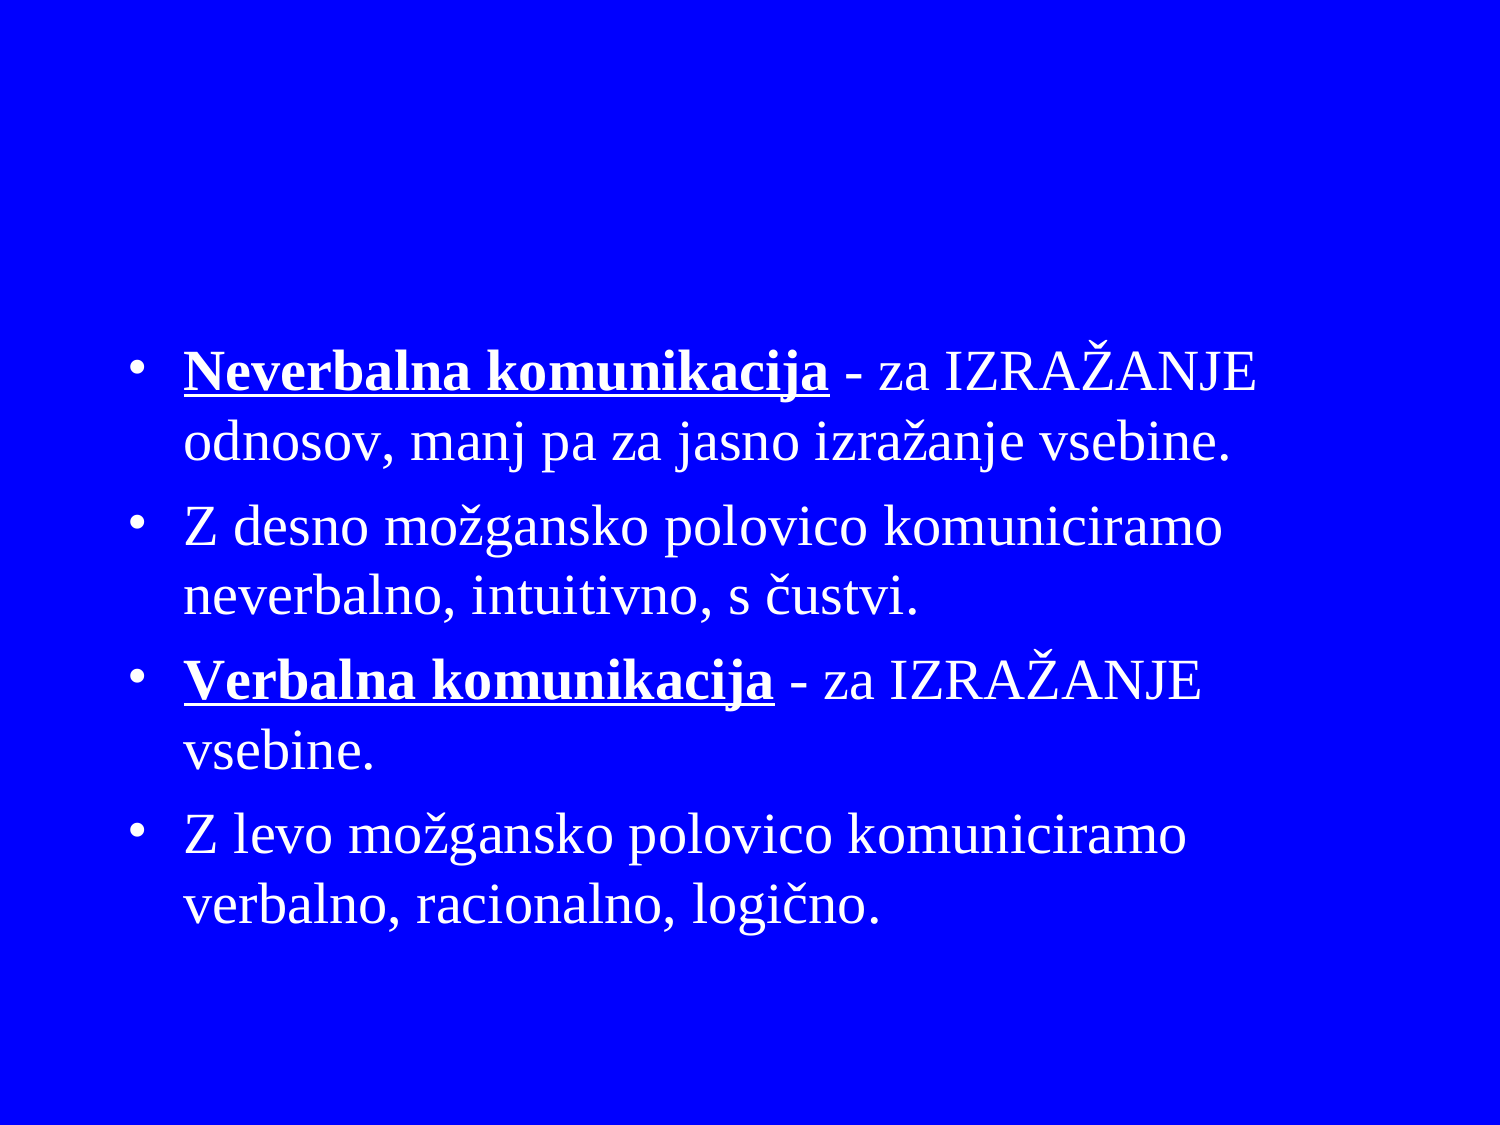

#
Neverbalna komunikacija - za IZRAŽANJE odnosov, manj pa za jasno izražanje vsebine.
Z desno možgansko polovico komuniciramo neverbalno, intuitivno, s čustvi.
Verbalna komunikacija - za IZRAŽANJE vsebine.
Z levo možgansko polovico komuniciramo verbalno, racionalno, logično.